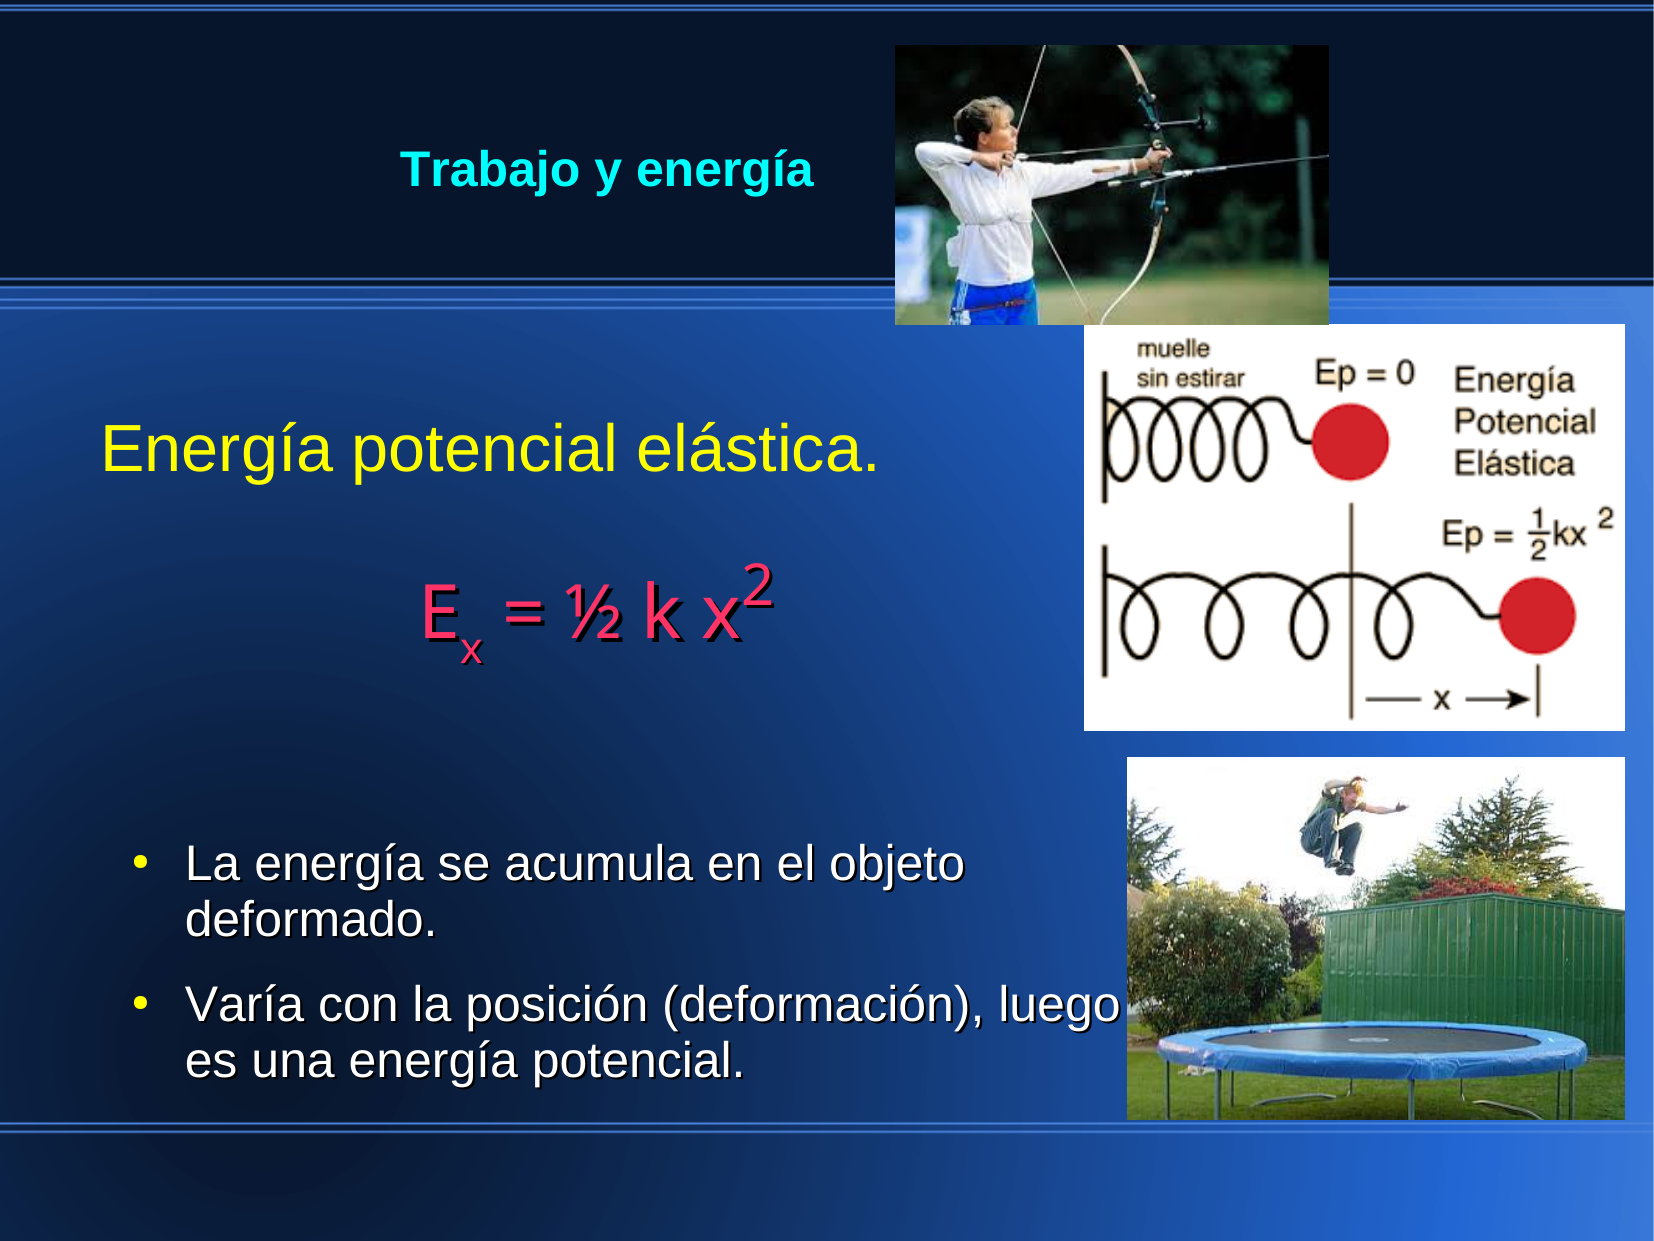

Trabajo y energía
# Energía potencial elástica.
Ex = ½ k x2
La energía se acumula en el objeto deformado.
Varía con la posición (deformación), luego es una energía potencial.